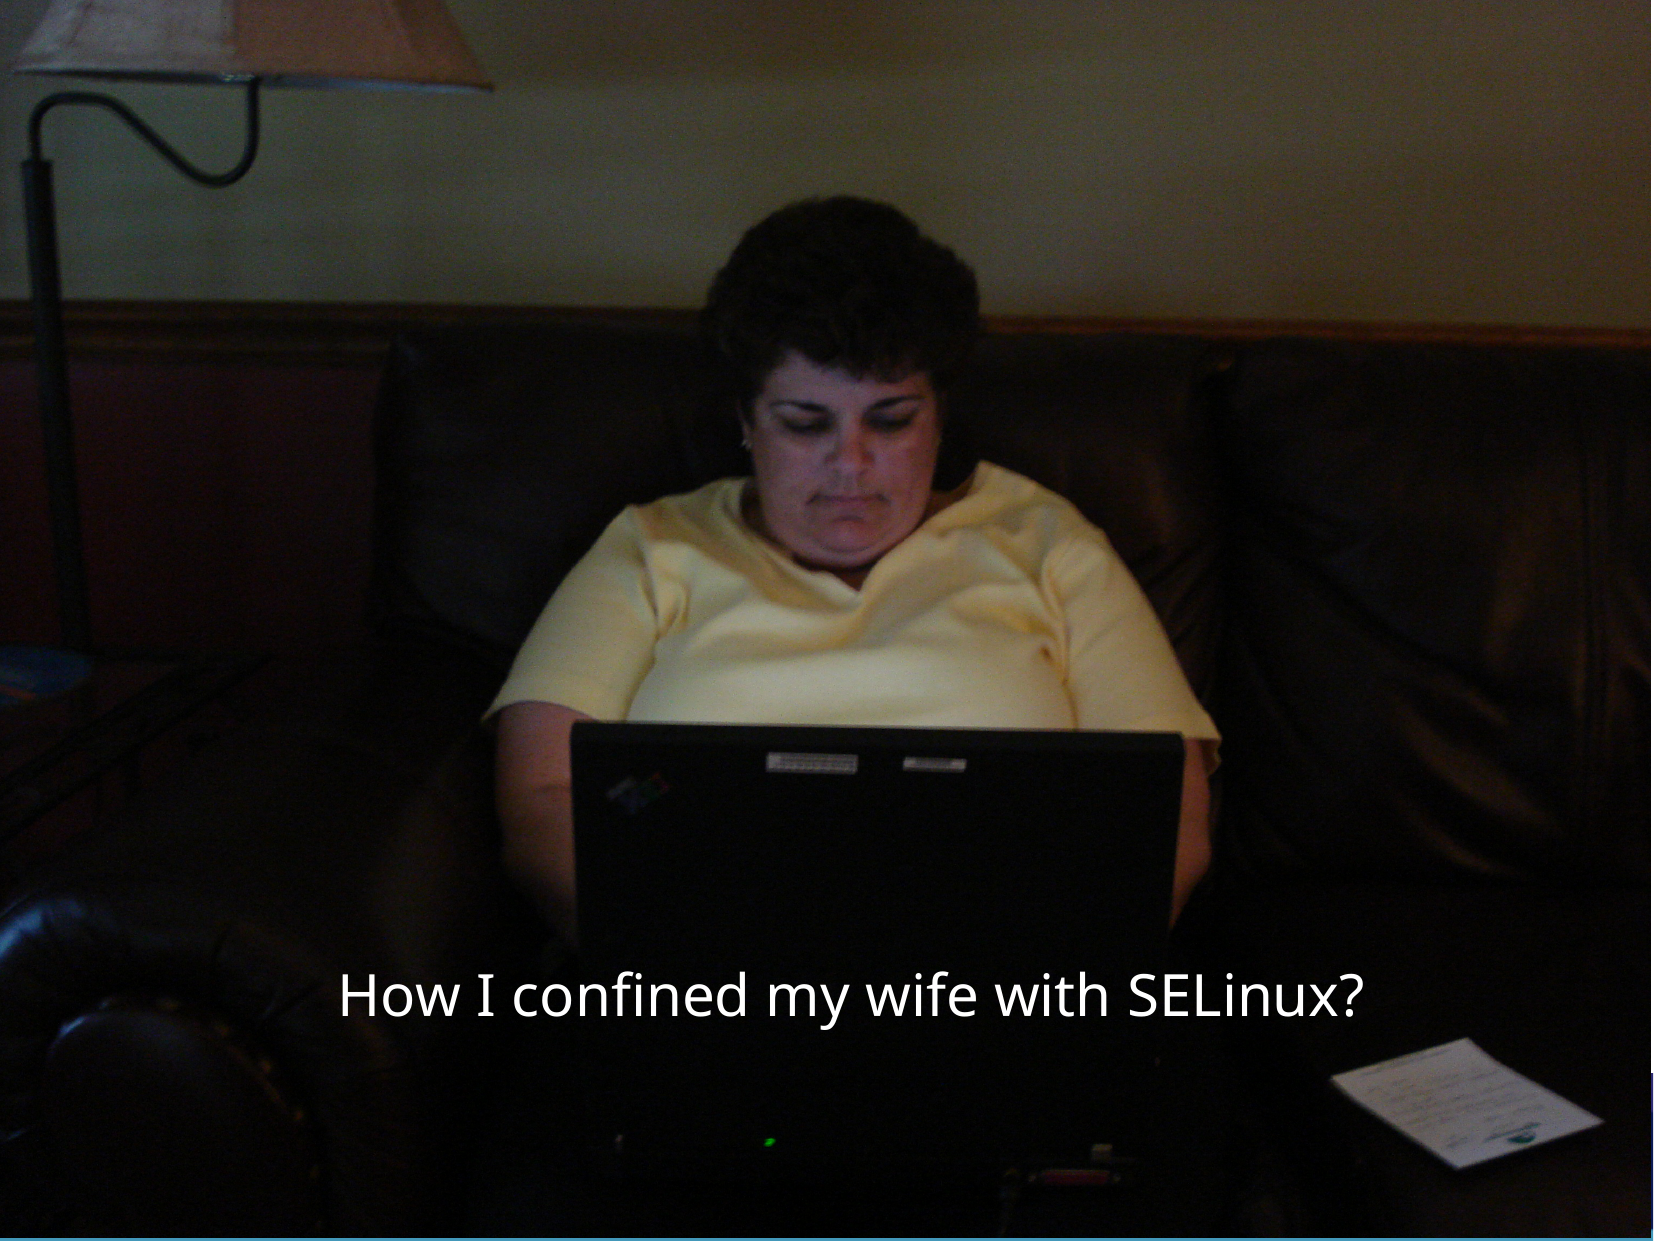

# How I confined my wife with SELinux?